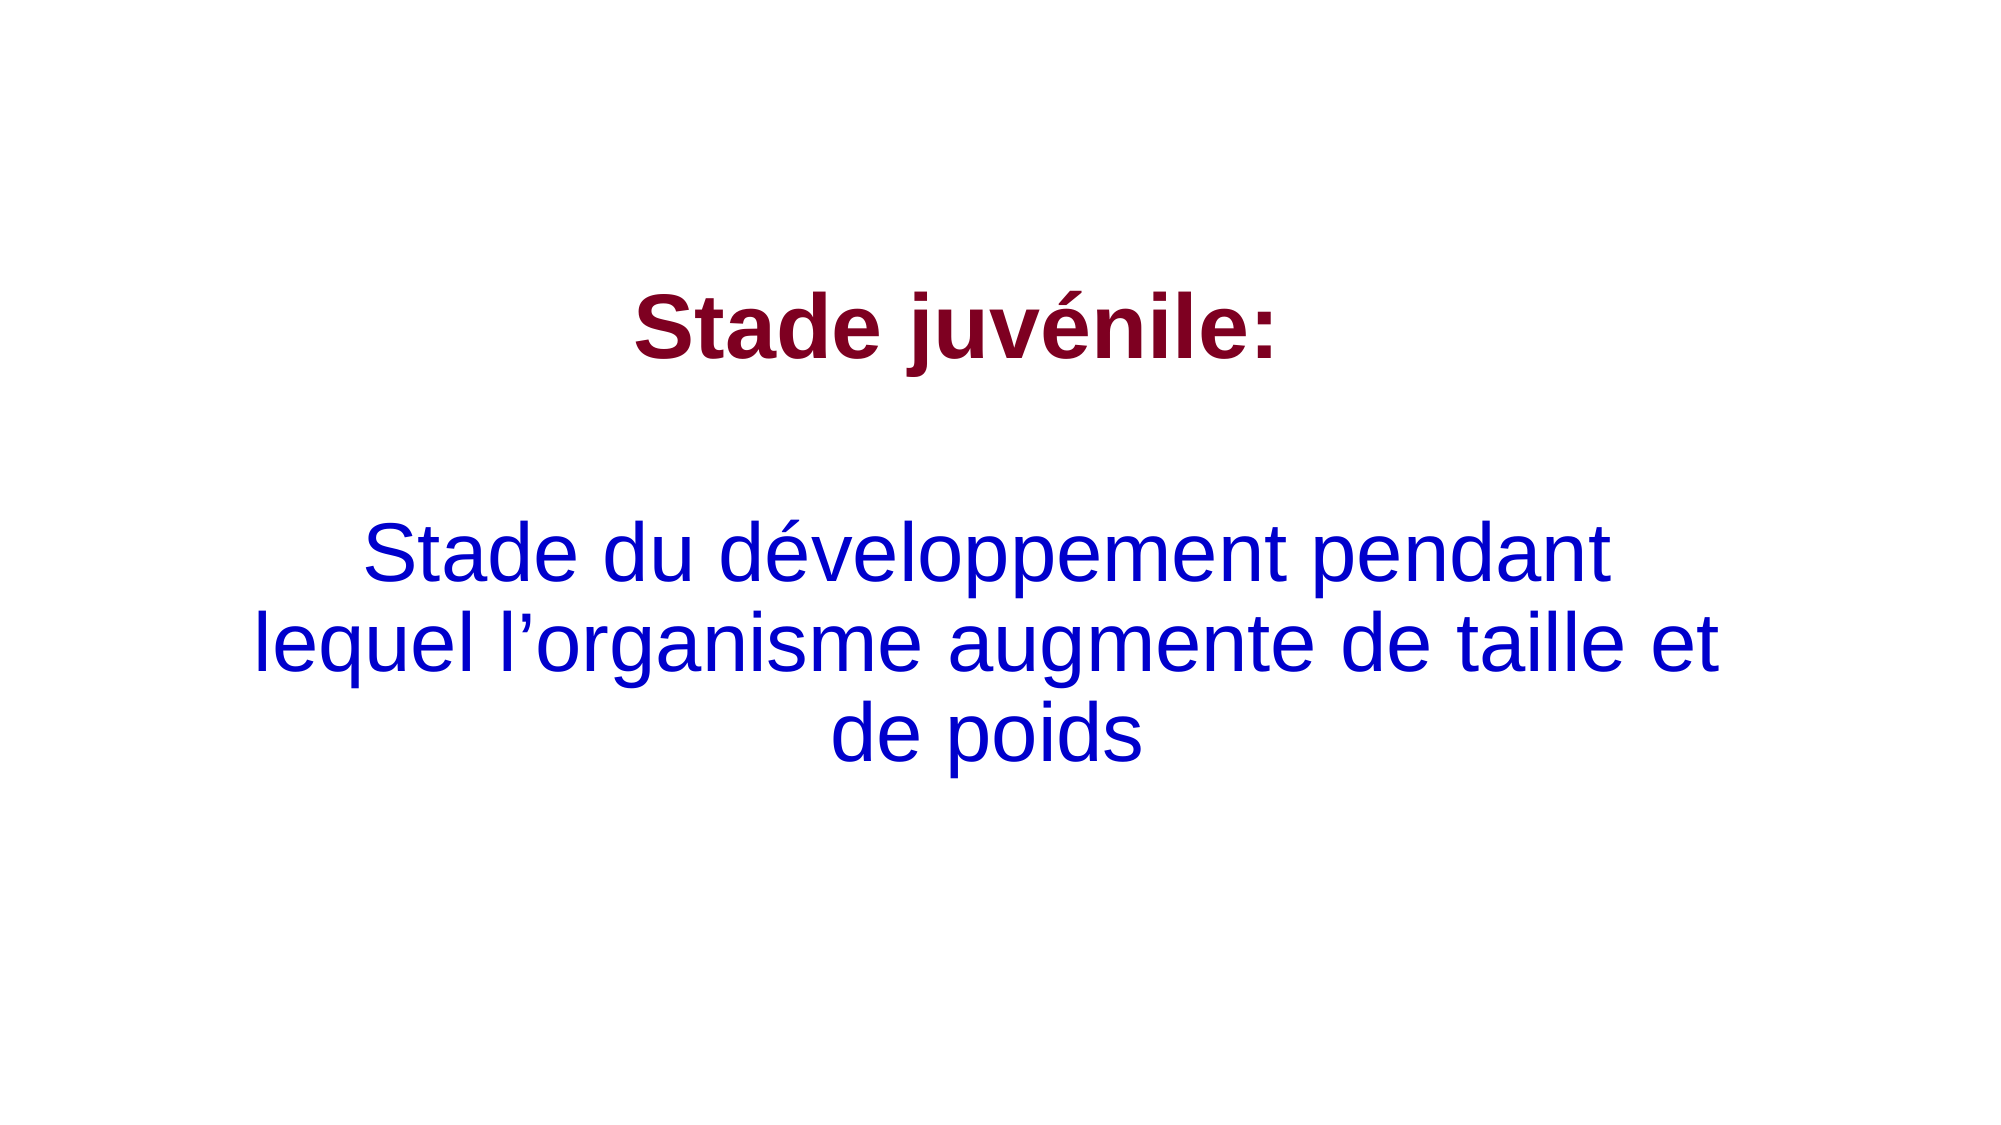

# Stade juvénile:
Stade du développement pendant lequel l’organisme augmente de taille et de poids